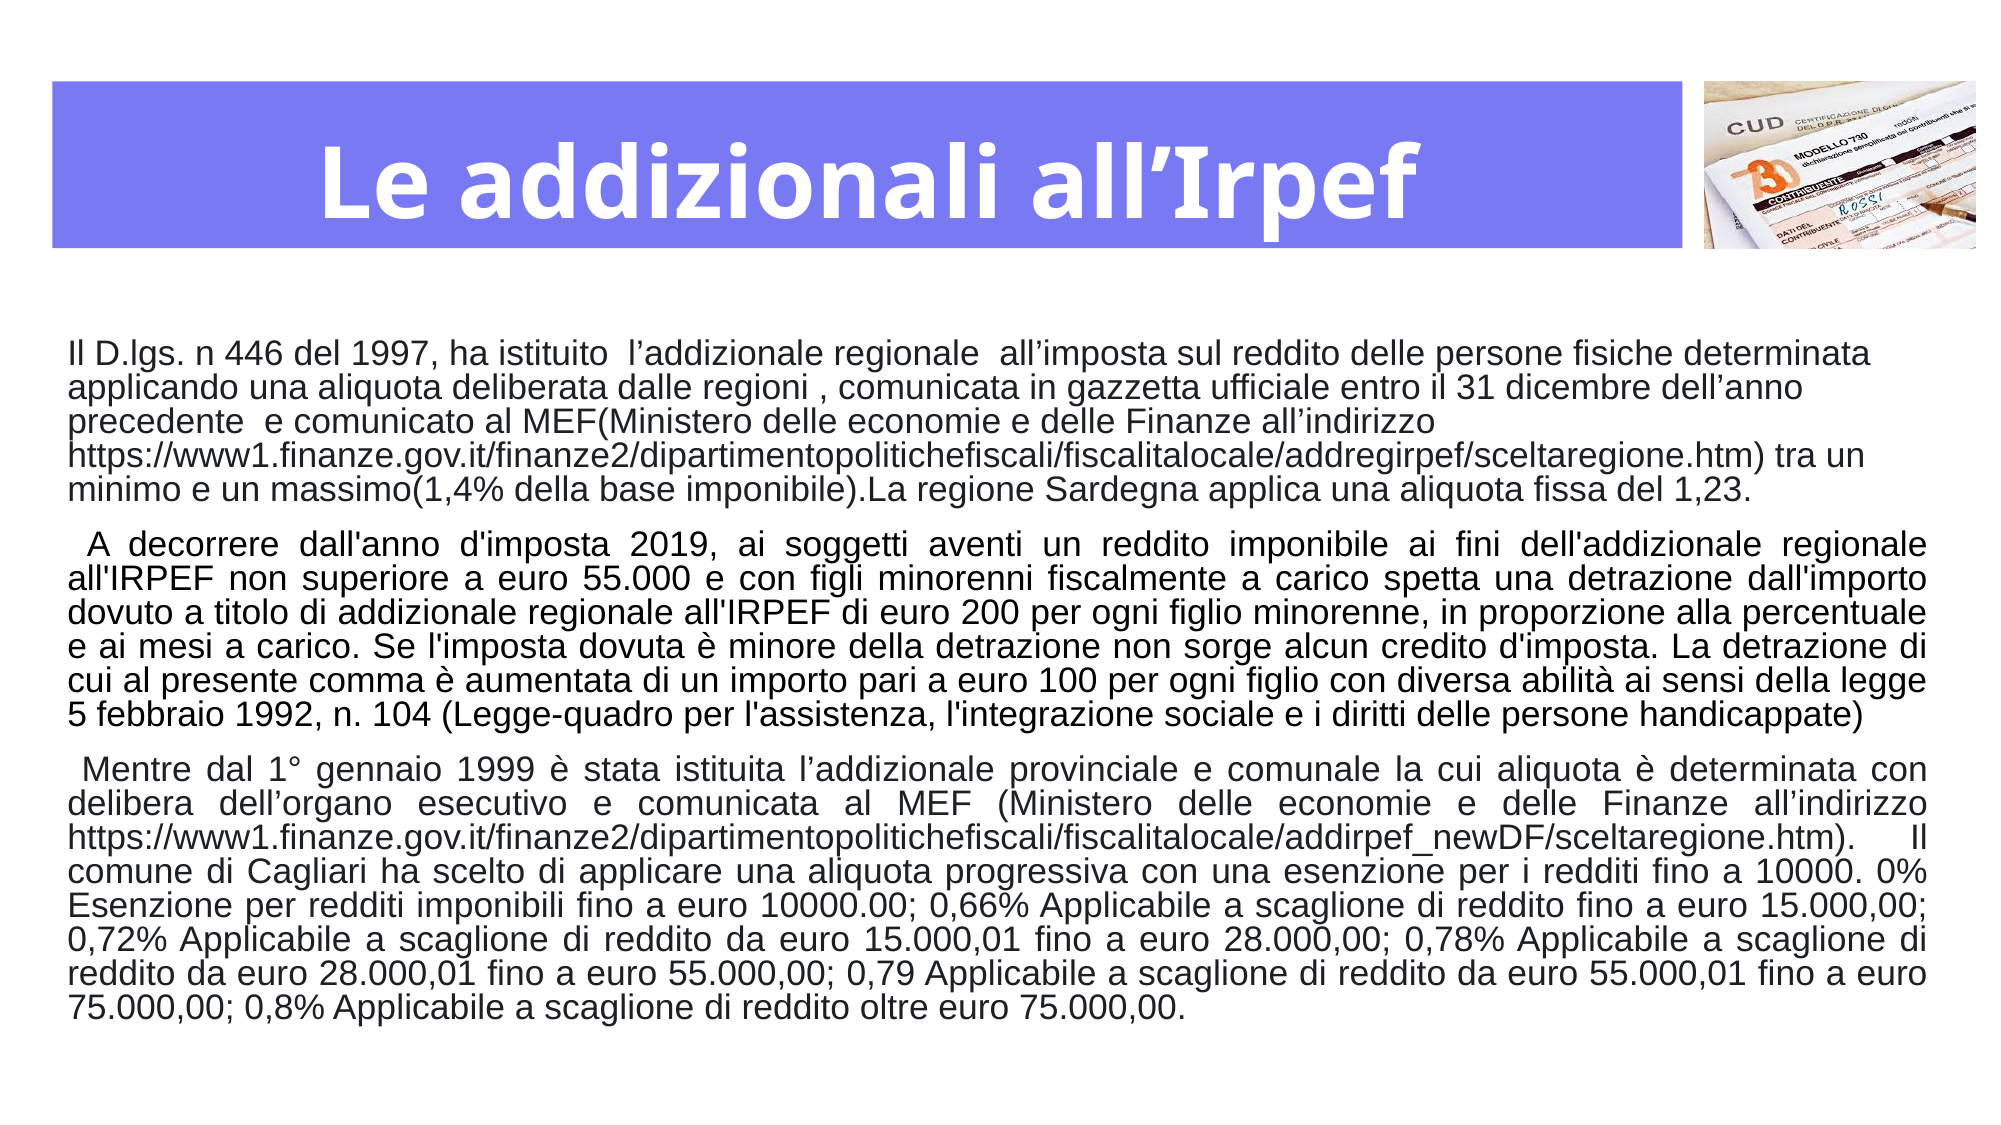

Le addizionali all’Irpef
# Il D.lgs. n 446 del 1997, ha istituito l’addizionale regionale all’imposta sul reddito delle persone fisiche determinata applicando una aliquota deliberata dalle regioni , comunicata in gazzetta ufficiale entro il 31 dicembre dell’anno precedente e comunicato al MEF(Ministero delle economie e delle Finanze all’indirizzo https://www1.finanze.gov.it/finanze2/dipartimentopolitichefiscali/fiscalitalocale/addregirpef/sceltaregione.htm) tra un minimo e un massimo(1,4% della base imponibile).La regione Sardegna applica una aliquota fissa del 1,23.
 A decorrere dall'anno d'imposta 2019, ai soggetti aventi un reddito imponibile ai fini dell'addizionale regionale all'IRPEF non superiore a euro 55.000 e con figli minorenni fiscalmente a carico spetta una detrazione dall'importo dovuto a titolo di addizionale regionale all'IRPEF di euro 200 per ogni figlio minorenne, in proporzione alla percentuale e ai mesi a carico. Se l'imposta dovuta è minore della detrazione non sorge alcun credito d'imposta. La detrazione di cui al presente comma è aumentata di un importo pari a euro 100 per ogni figlio con diversa abilità ai sensi della legge 5 febbraio 1992, n. 104 (Legge-quadro per l'assistenza, l'integrazione sociale e i diritti delle persone handicappate)
 Mentre dal 1° gennaio 1999 è stata istituita l’addizionale provinciale e comunale la cui aliquota è determinata con delibera dell’organo esecutivo e comunicata al MEF (Ministero delle economie e delle Finanze all’indirizzo https://www1.finanze.gov.it/finanze2/dipartimentopolitichefiscali/fiscalitalocale/addirpef_newDF/sceltaregione.htm). Il comune di Cagliari ha scelto di applicare una aliquota progressiva con una esenzione per i redditi fino a 10000. 0% Esenzione per redditi imponibili fino a euro 10000.00; 0,66% Applicabile a scaglione di reddito fino a euro 15.000,00; 0,72% Applicabile a scaglione di reddito da euro 15.000,01 fino a euro 28.000,00; 0,78% Applicabile a scaglione di reddito da euro 28.000,01 fino a euro 55.000,00; 0,79 Applicabile a scaglione di reddito da euro 55.000,01 fino a euro 75.000,00; 0,8% Applicabile a scaglione di reddito oltre euro 75.000,00.